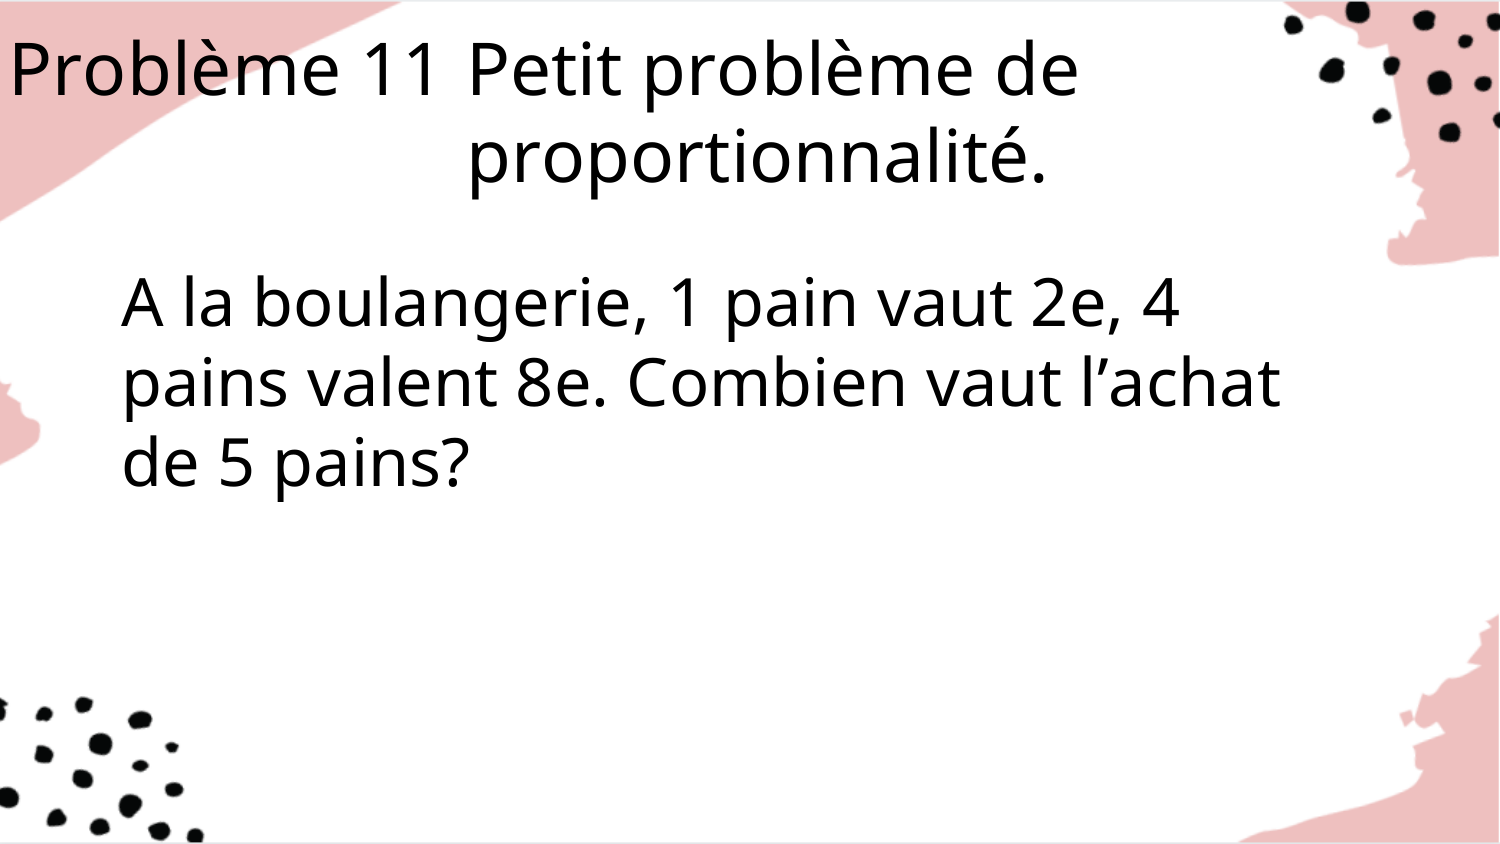

Problème 11
Petit problème de proportionnalité.
A la boulangerie, 1 pain vaut 2e, 4 pains valent 8e. Combien vaut l’achat de 5 pains?